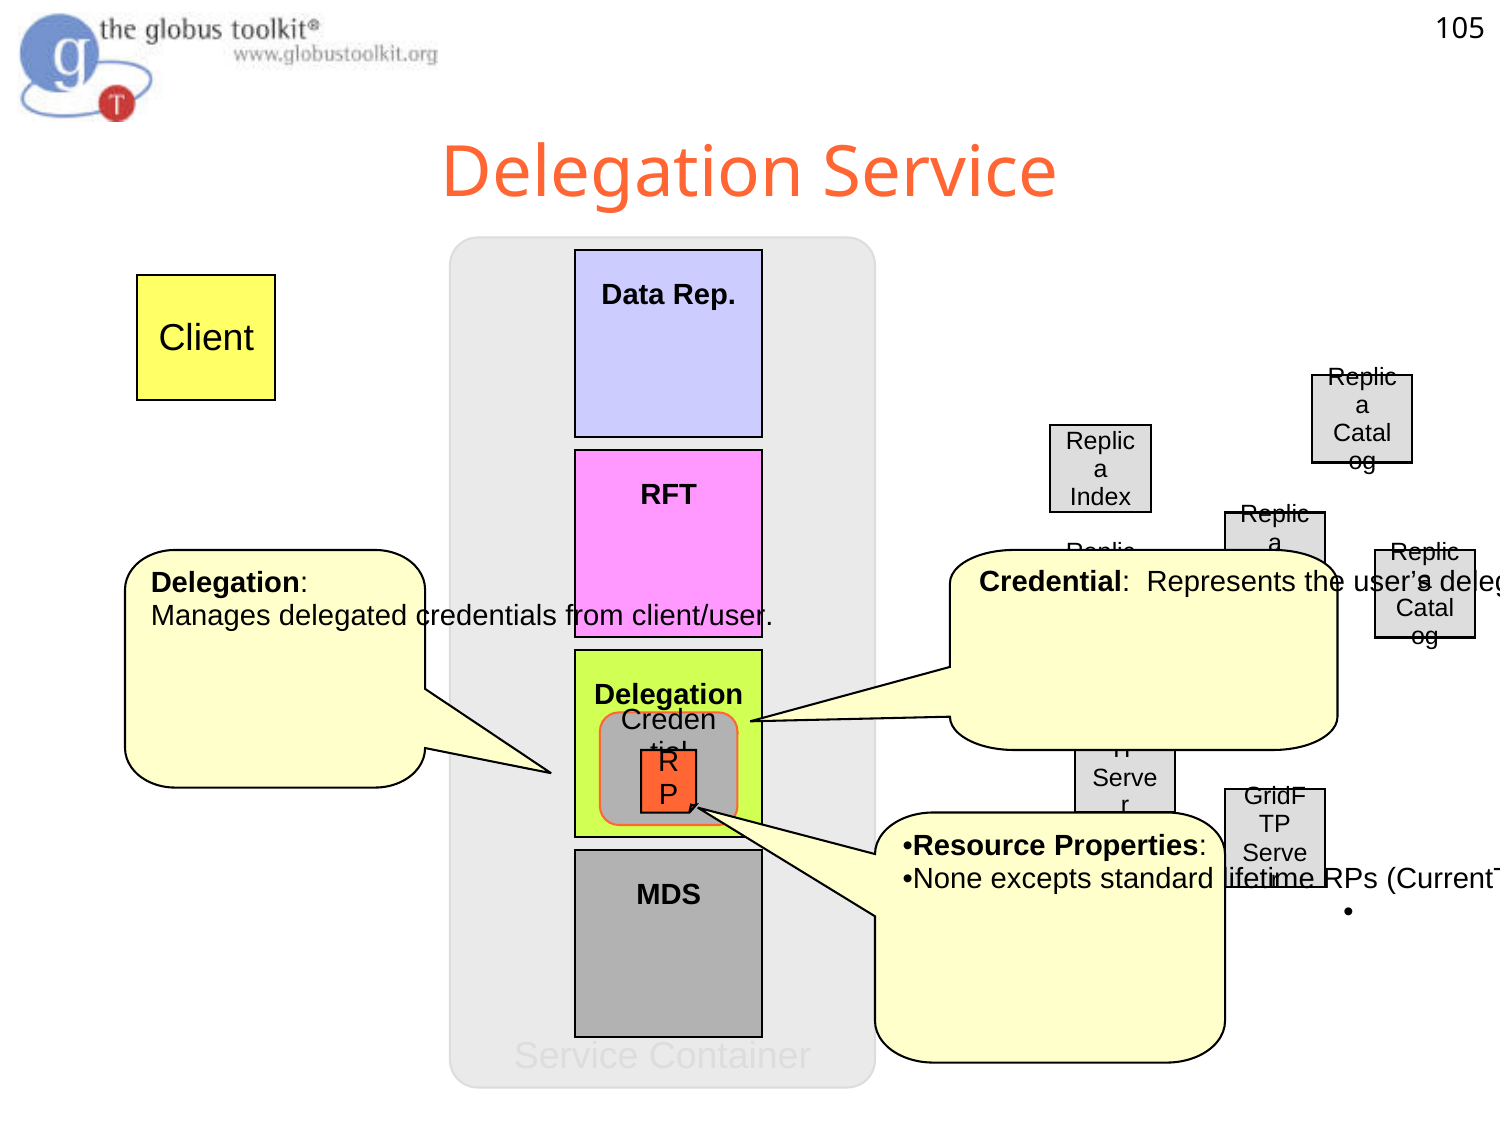

105
# Delegation Service
Service Container
Data Rep.
Client
Replica
Catalog
Replica
Index
RFT
Replica
Catalog
Delegation:
Manages delegated credentials from client/user.
Credential: Represents the user’s delegated credential as a stateful entity.
Replica
Catalog
Replica
Catalog
Delegation
Credential
RP
GridFTP
Server
GridFTP
Server
Resource Properties:
None excepts standard lifetime RPs (CurrentTime, TerminationTime)
MDS